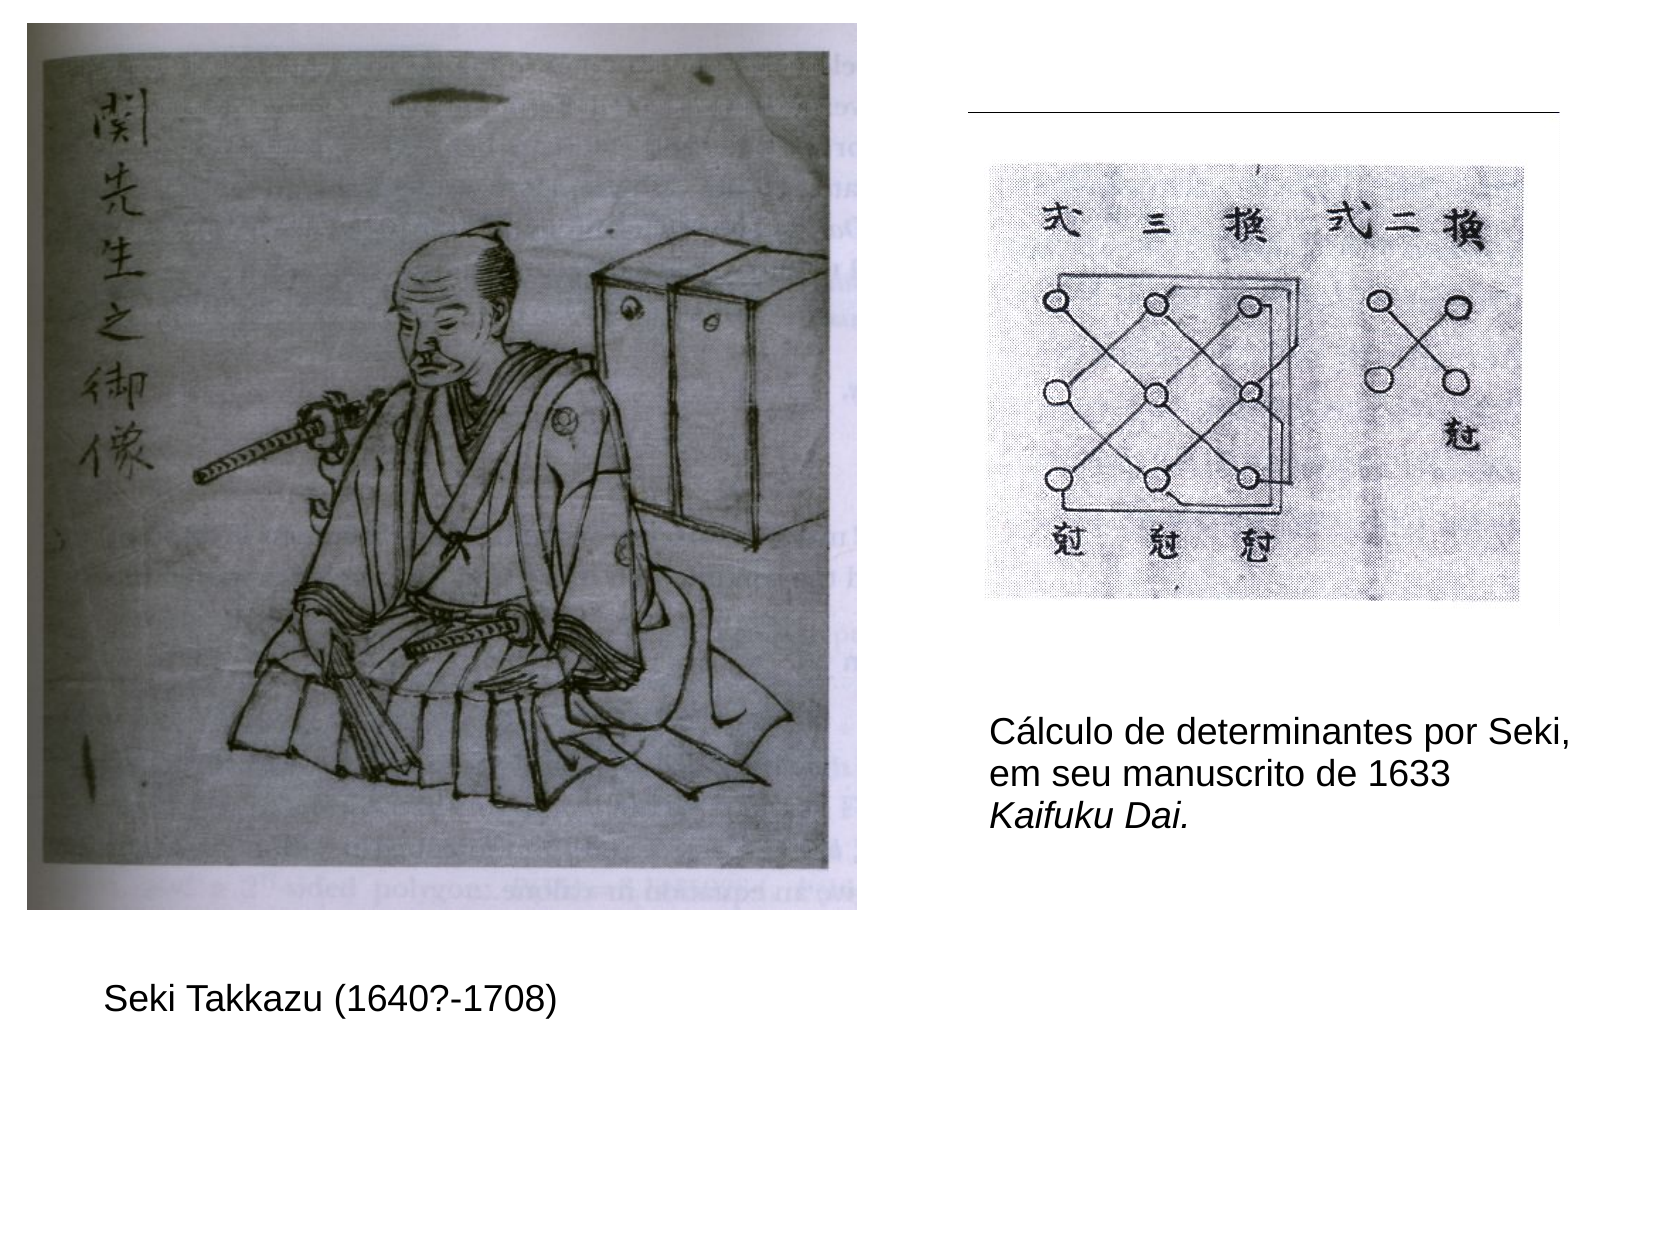

Cálculo de determinantes por Seki,
em seu manuscrito de 1633
Kaifuku Dai.
Seki Takkazu (1640?-1708)